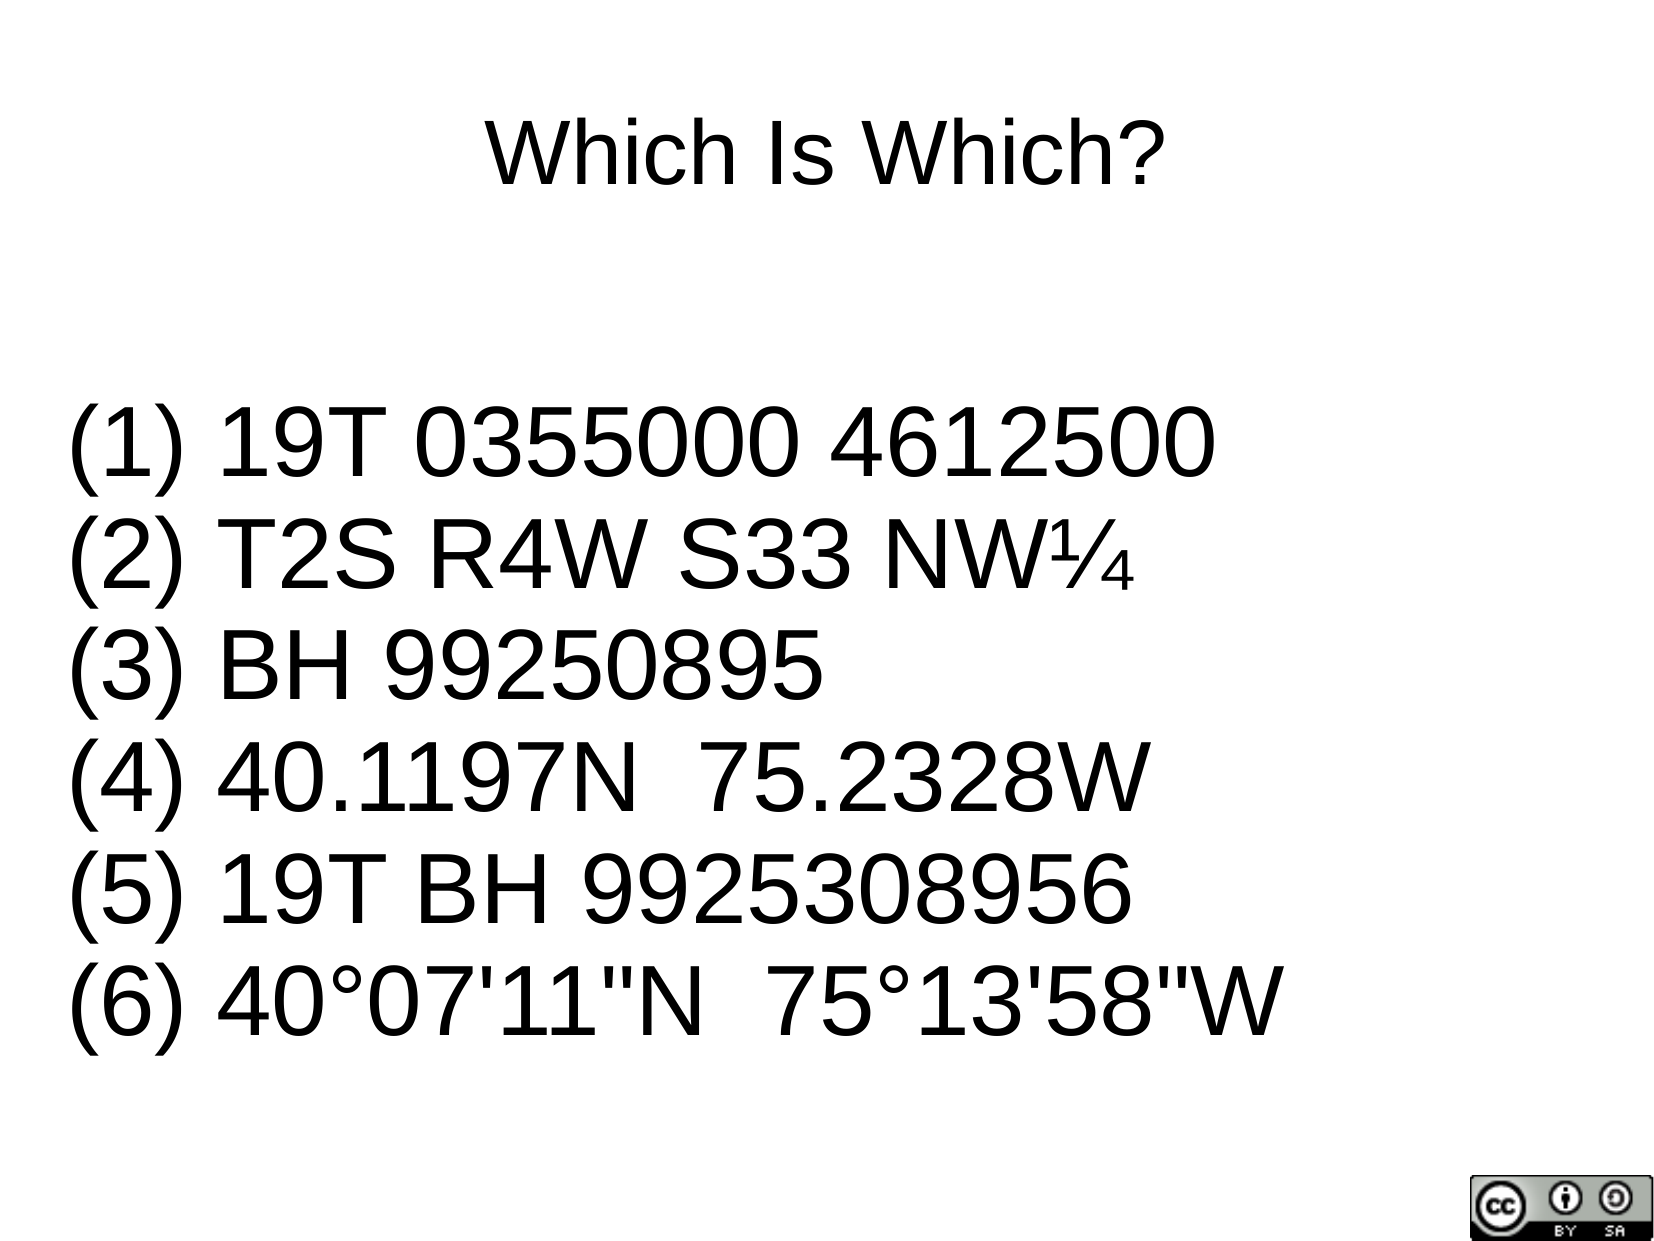

# Which Is Which?
(1)	19T 0355000 4612500
(2)	T2S R4W S33 NW¼
(3)	BH 99250895
(4)	40.1197N 75.2328W
(5)	19T BH 9925308956
(6)	40°07'11"N 75°13'58"W